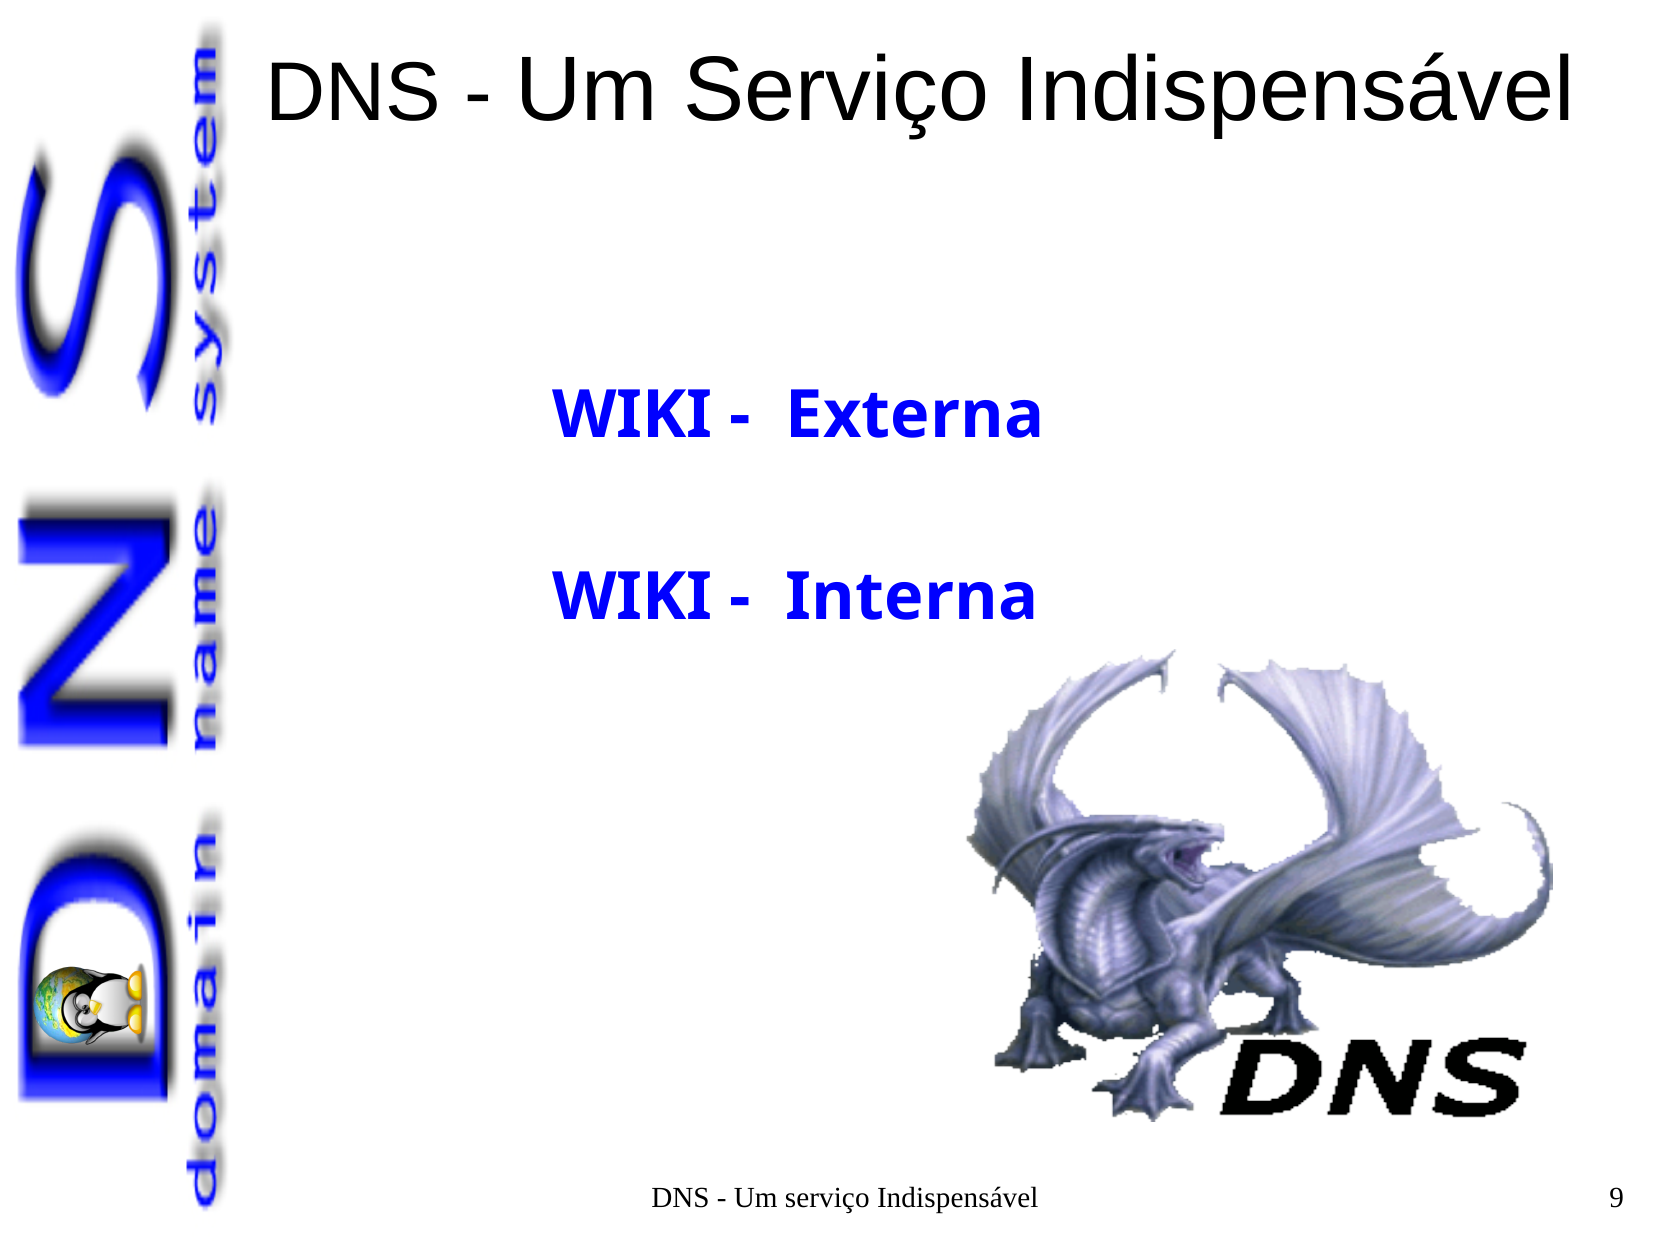

# DNS - Um Serviço Indispensável
WIKI - Externa
WIKI - Interna
DNS - Um serviço Indispensável
9